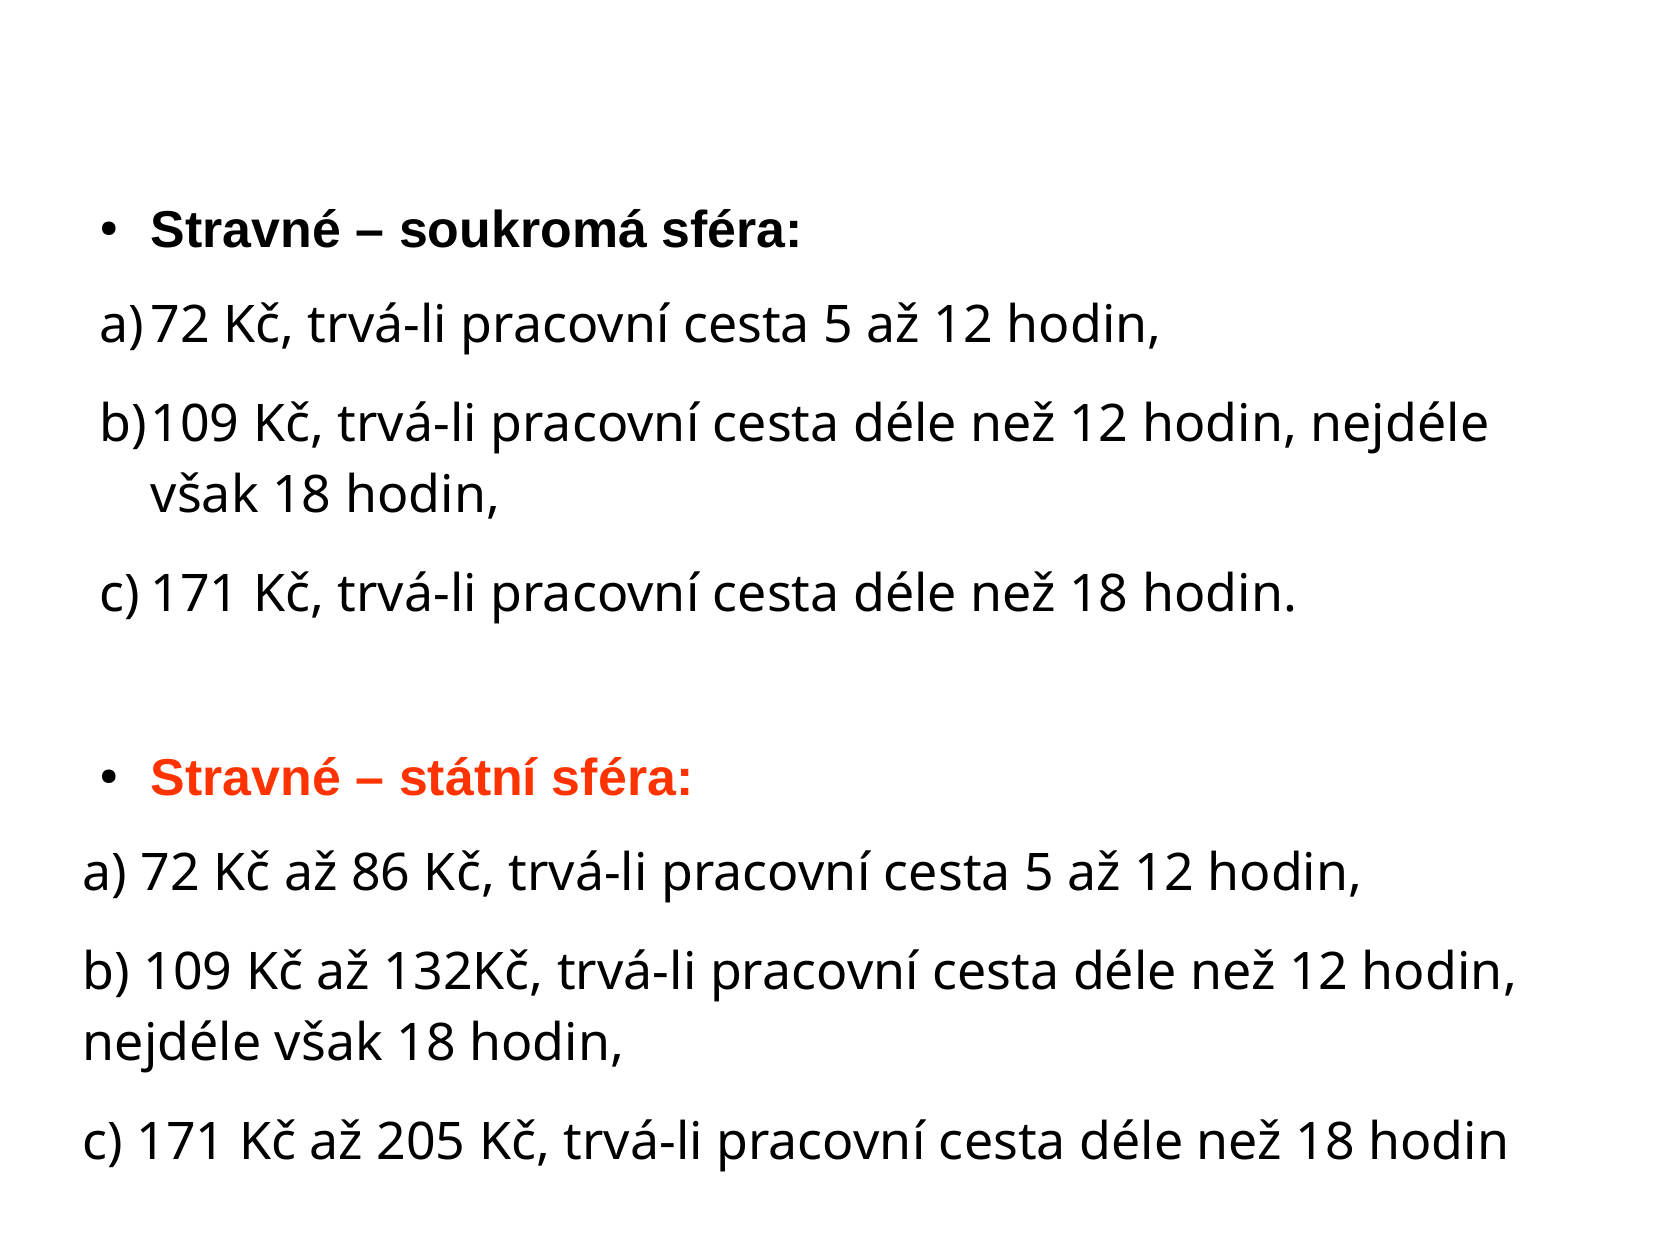

#
Stravné – soukromá sféra:
72 Kč, trvá-li pracovní cesta 5 až 12 hodin,
109 Kč, trvá-li pracovní cesta déle než 12 hodin, nejdéle však 18 hodin,
171 Kč, trvá-li pracovní cesta déle než 18 hodin.
Stravné – státní sféra:
a) 72 Kč až 86 Kč, trvá-li pracovní cesta 5 až 12 hodin,
b) 109 Kč až 132Kč, trvá-li pracovní cesta déle než 12 hodin, nejdéle však 18 hodin,
c) 171 Kč až 205 Kč, trvá-li pracovní cesta déle než 18 hodin